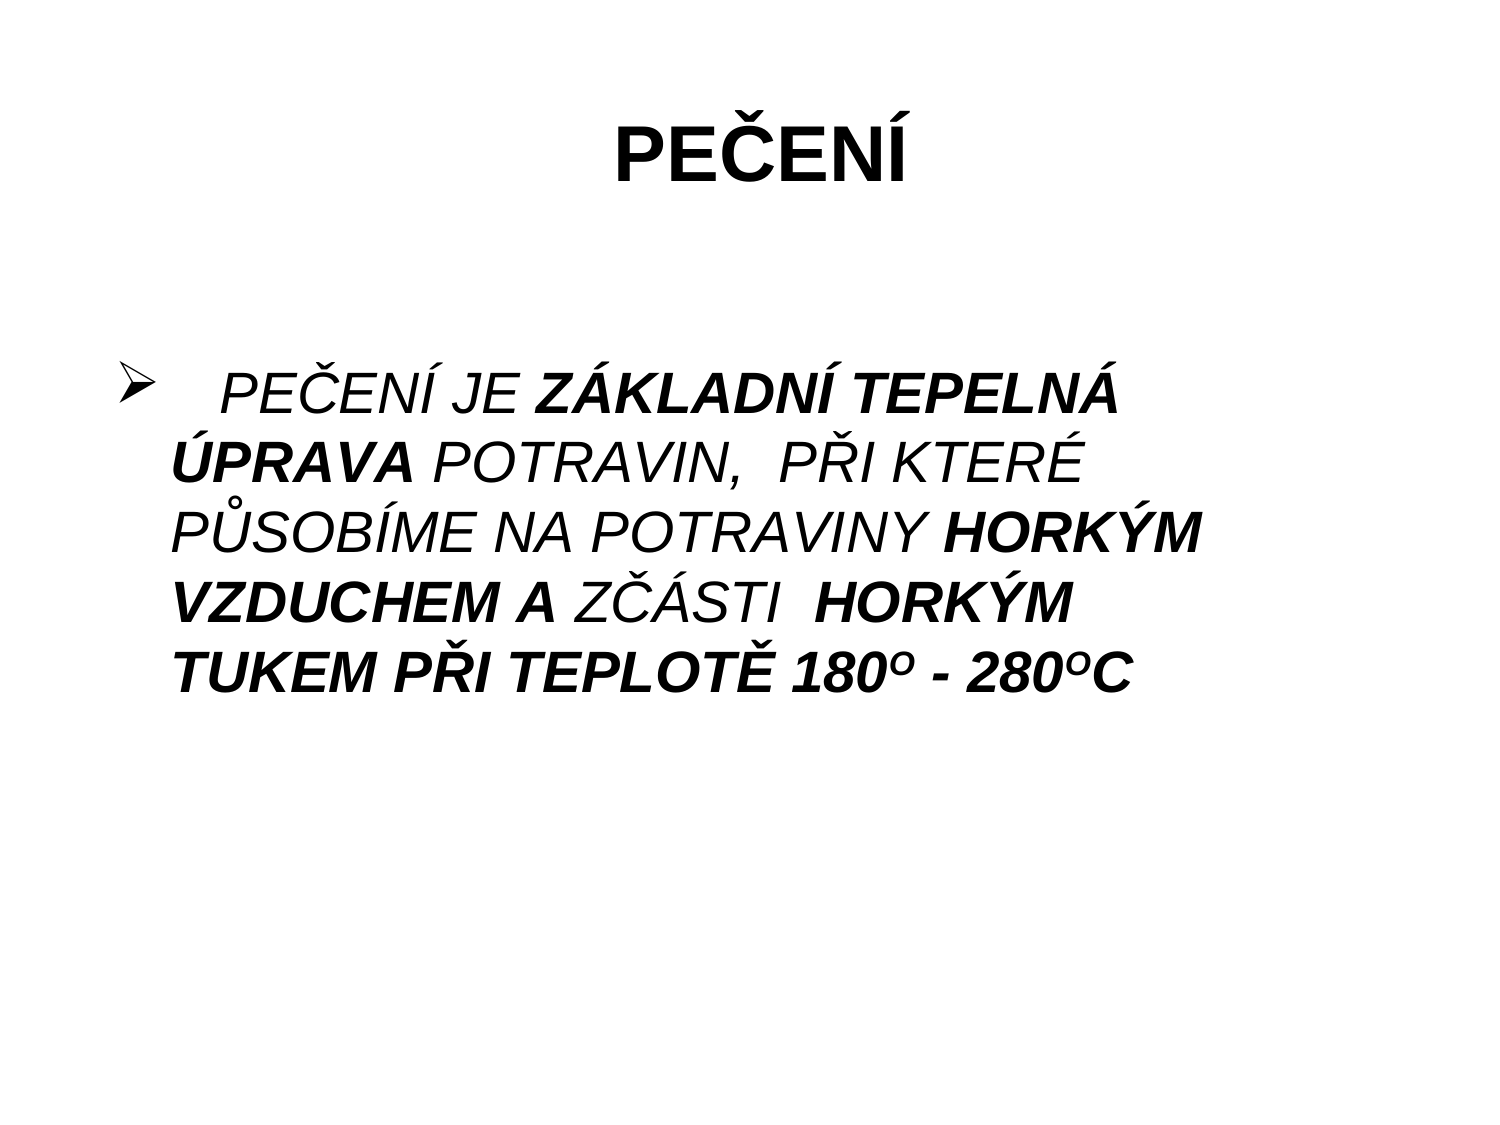

# PEČENÍ
 PEČENÍ JE ZÁKLADNÍ TEPELNÁ ÚPRAVA POTRAVIN, PŘI KTERÉ PŮSOBÍME NA POTRAVINY HORKÝM VZDUCHEM A ZČÁSTI HORKÝM TUKEM PŘI TEPLOTĚ 180O - 280OC